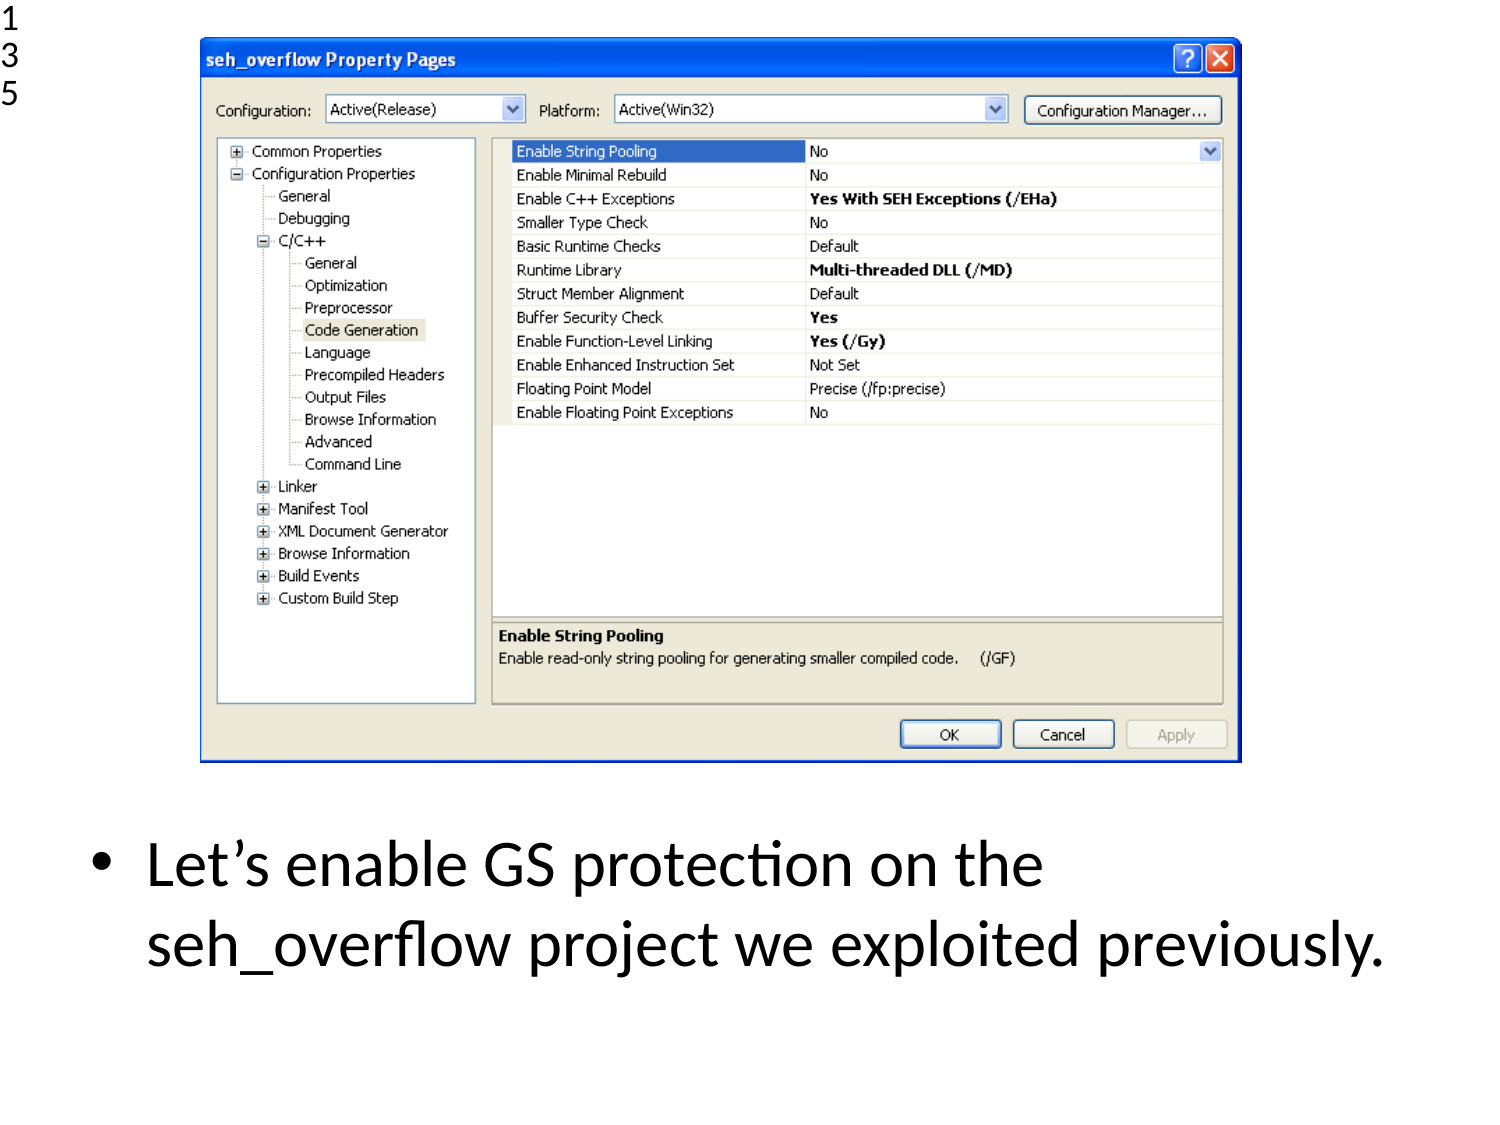

# Let’s enable GS protection on the seh_overflow project we exploited previously.